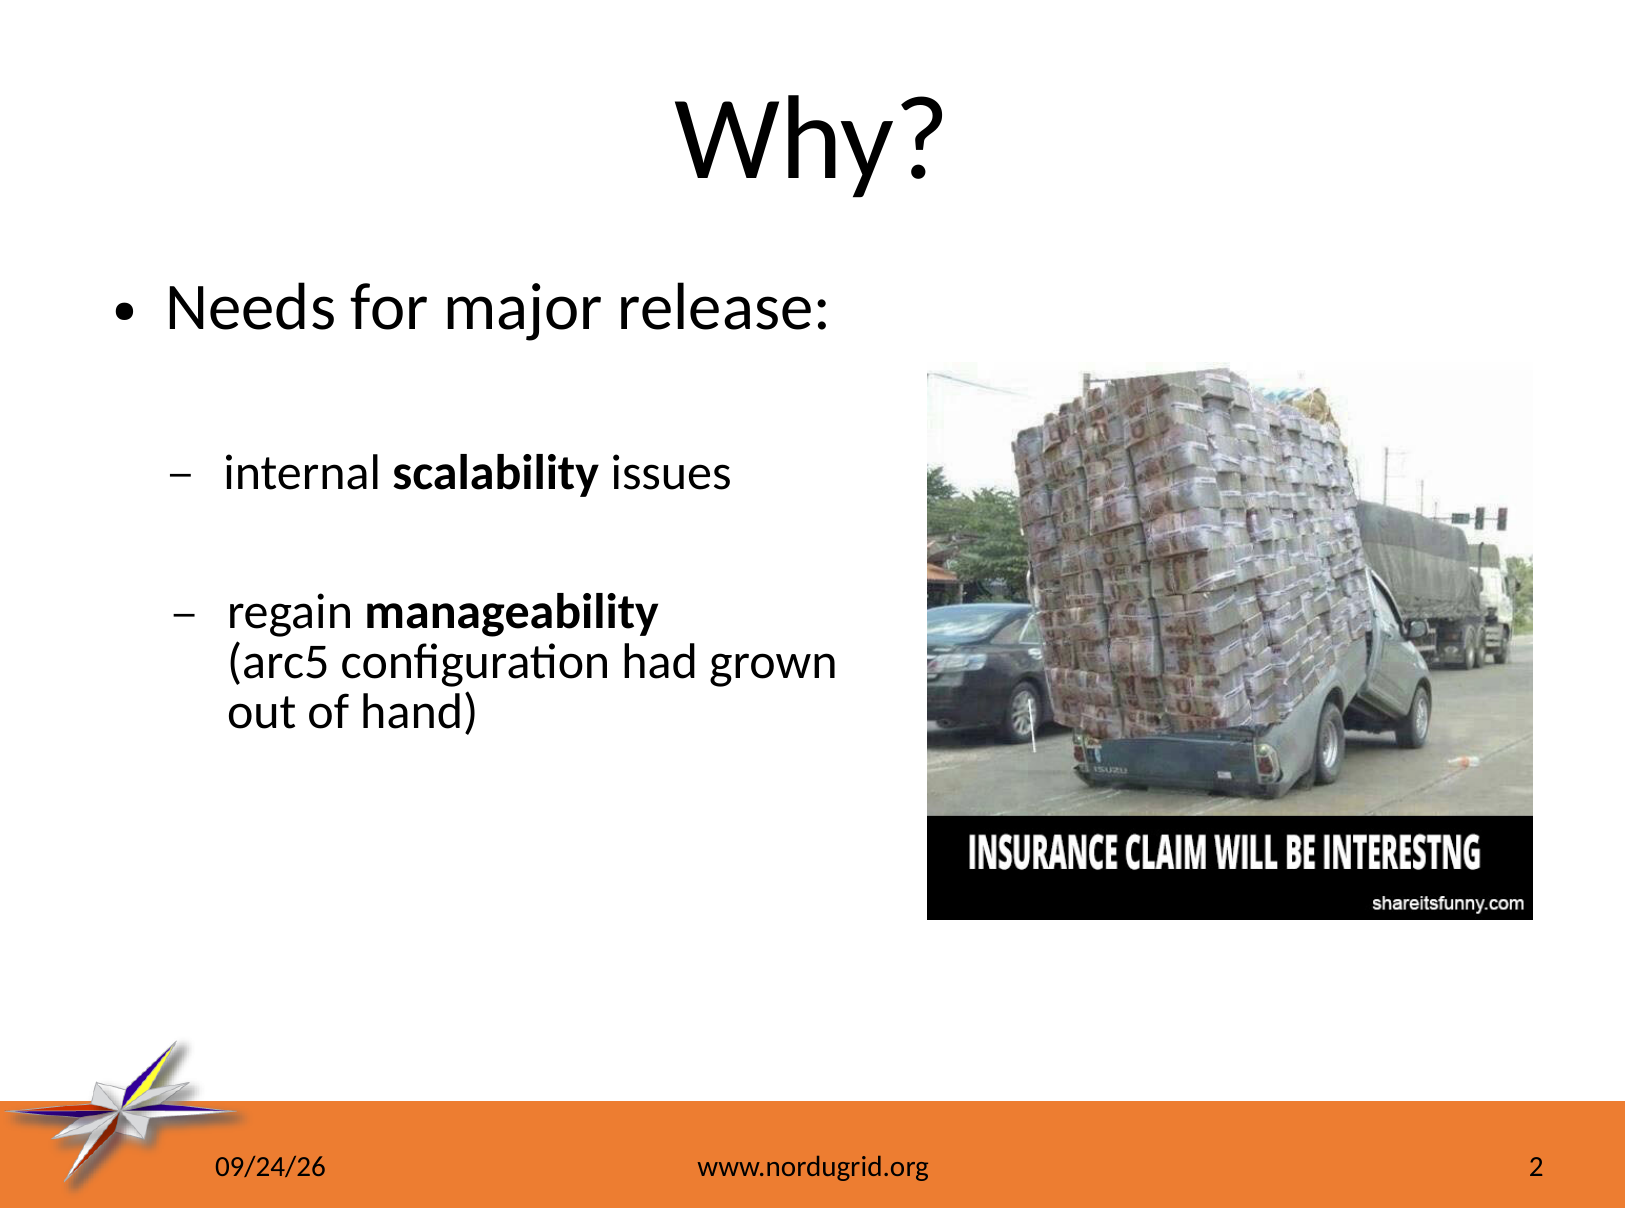

# Why?
Needs for major release:
internal scalability issues
regain manageability
(arc5 configuration had grown out of hand)
www.nordugrid.org
2